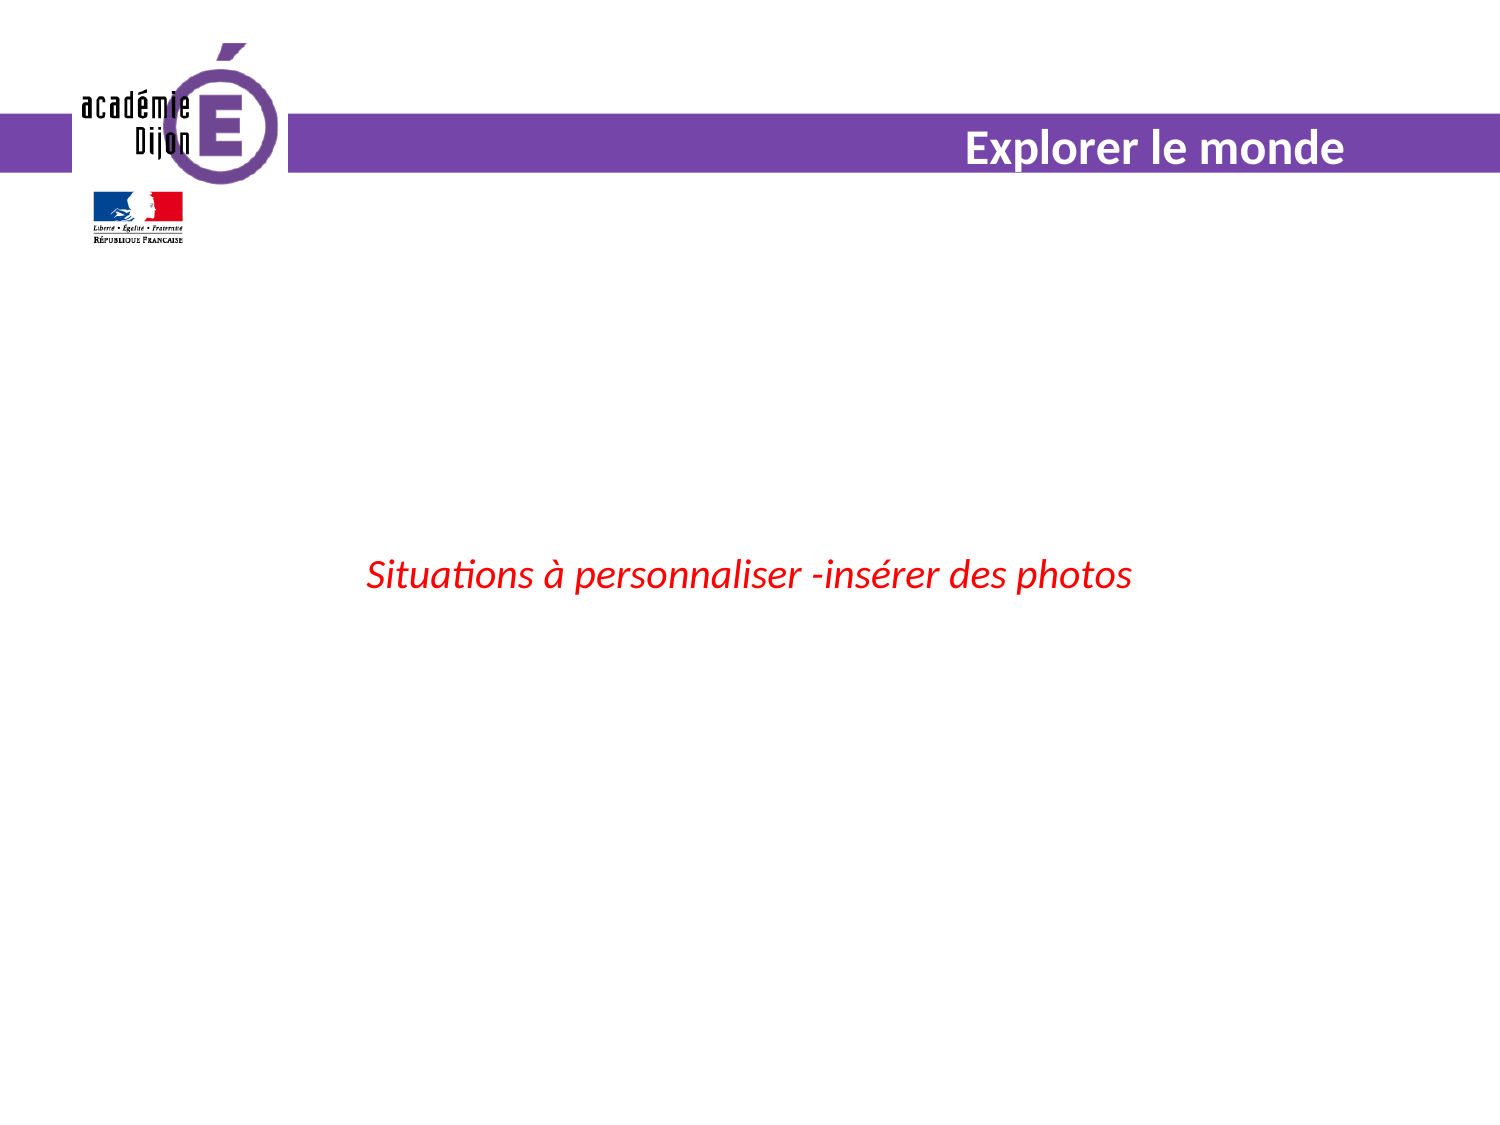

#
 Explorer le monde
Situations à personnaliser -insérer des photos